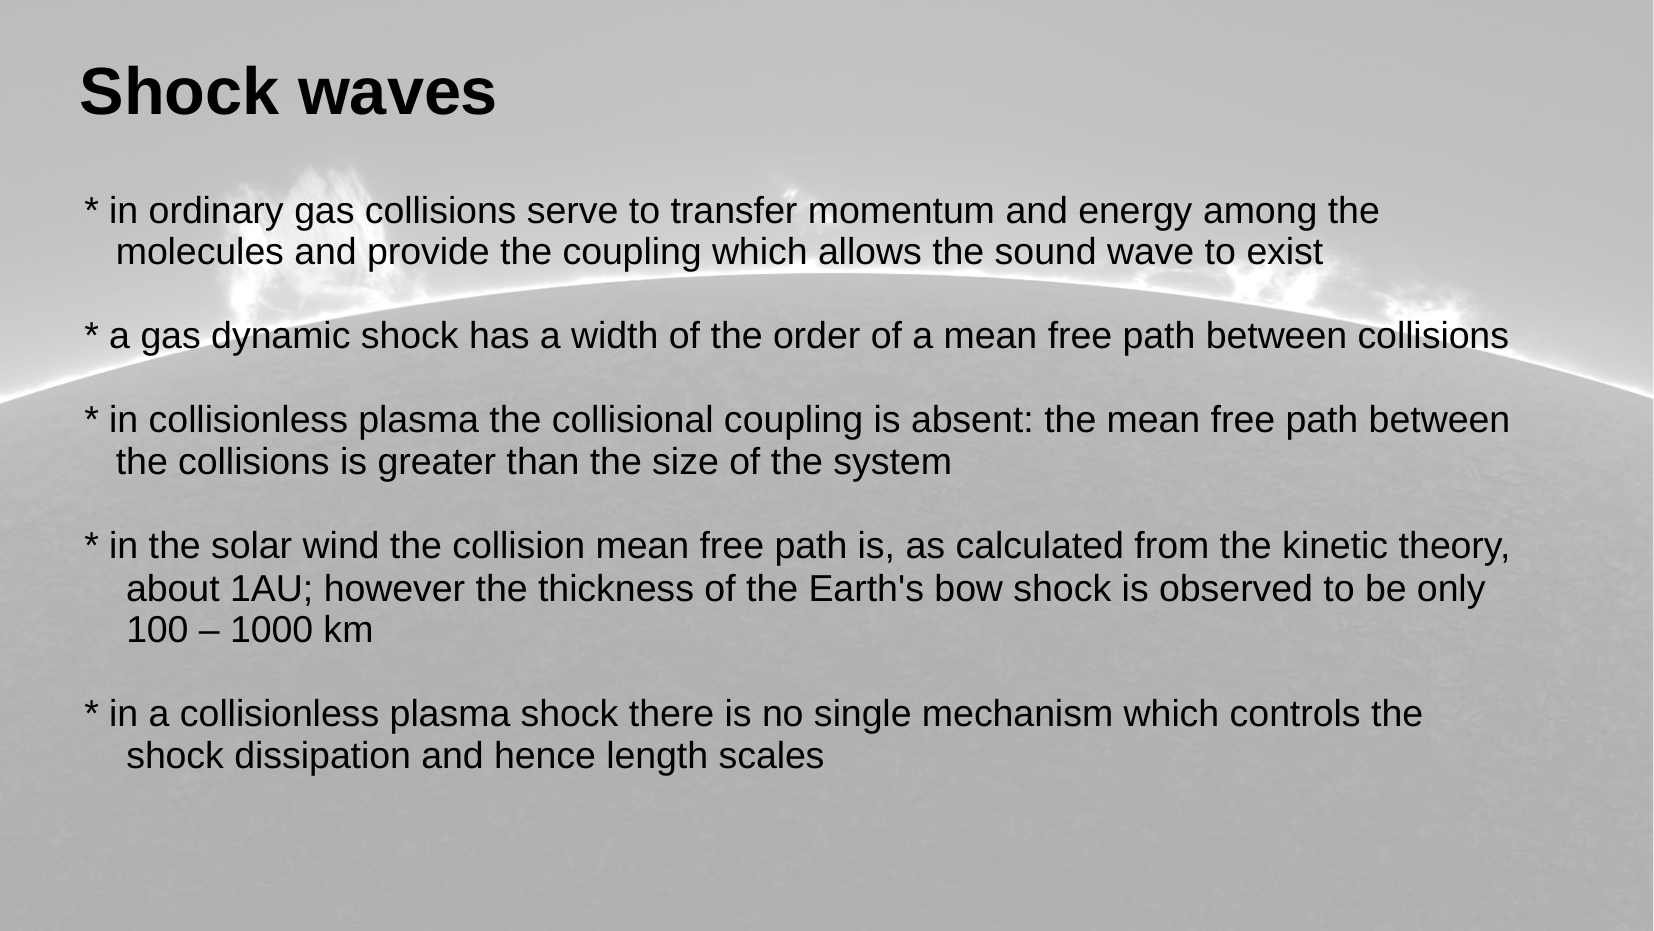

Shock waves
* in ordinary gas collisions serve to transfer momentum and energy among the
 molecules and provide the coupling which allows the sound wave to exist
* a gas dynamic shock has a width of the order of a mean free path between collisions
* in collisionless plasma the collisional coupling is absent: the mean free path between
 the collisions is greater than the size of the system
* in the solar wind the collision mean free path is, as calculated from the kinetic theory, about 1AU; however the thickness of the Earth's bow shock is observed to be only
 100 – 1000 km
* in a collisionless plasma shock there is no single mechanism which controls the
 shock dissipation and hence length scales